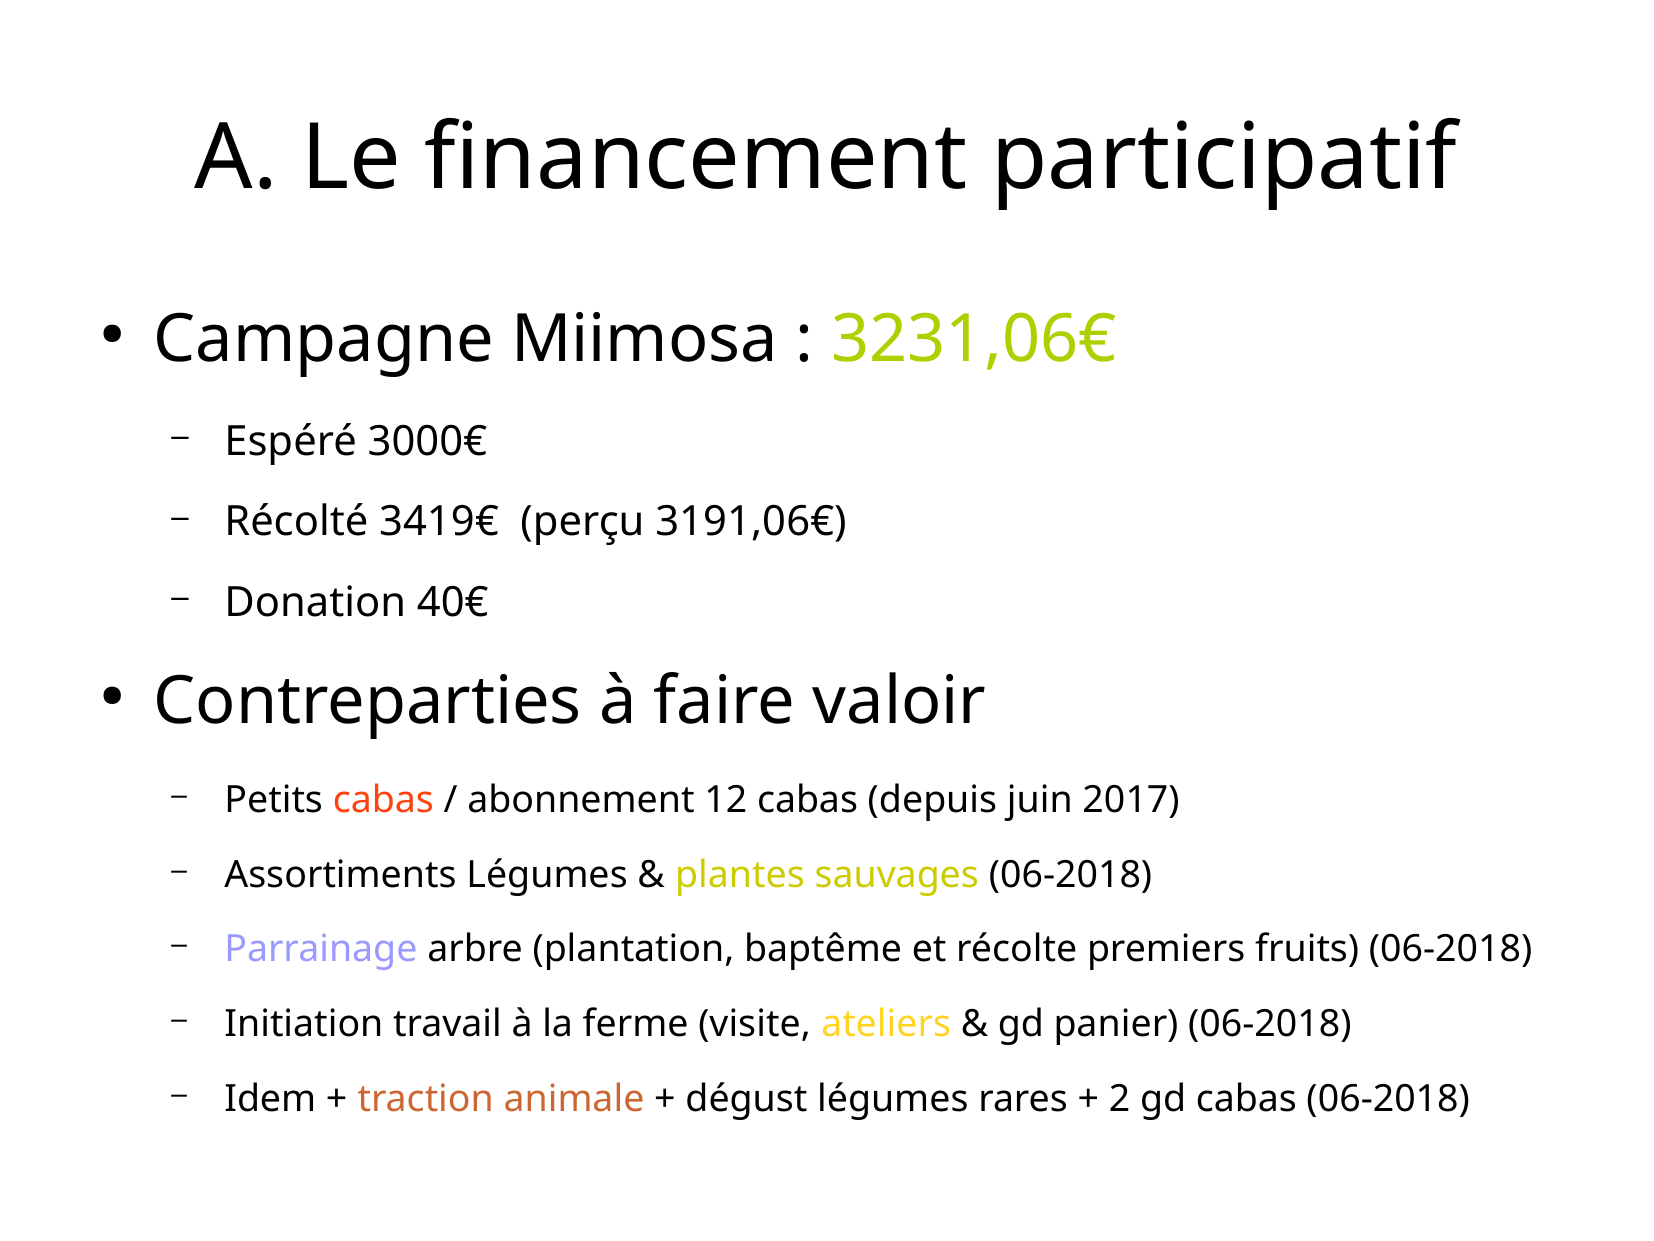

# A. Le financement participatif
Campagne Miimosa : 3231,06€
Espéré 3000€
Récolté 3419€ (perçu 3191,06€)
Donation 40€
Contreparties à faire valoir
Petits cabas / abonnement 12 cabas (depuis juin 2017)
Assortiments Légumes & plantes sauvages (06-2018)
Parrainage arbre (plantation, baptême et récolte premiers fruits) (06-2018)
Initiation travail à la ferme (visite, ateliers & gd panier) (06-2018)
Idem + traction animale + dégust légumes rares + 2 gd cabas (06-2018)